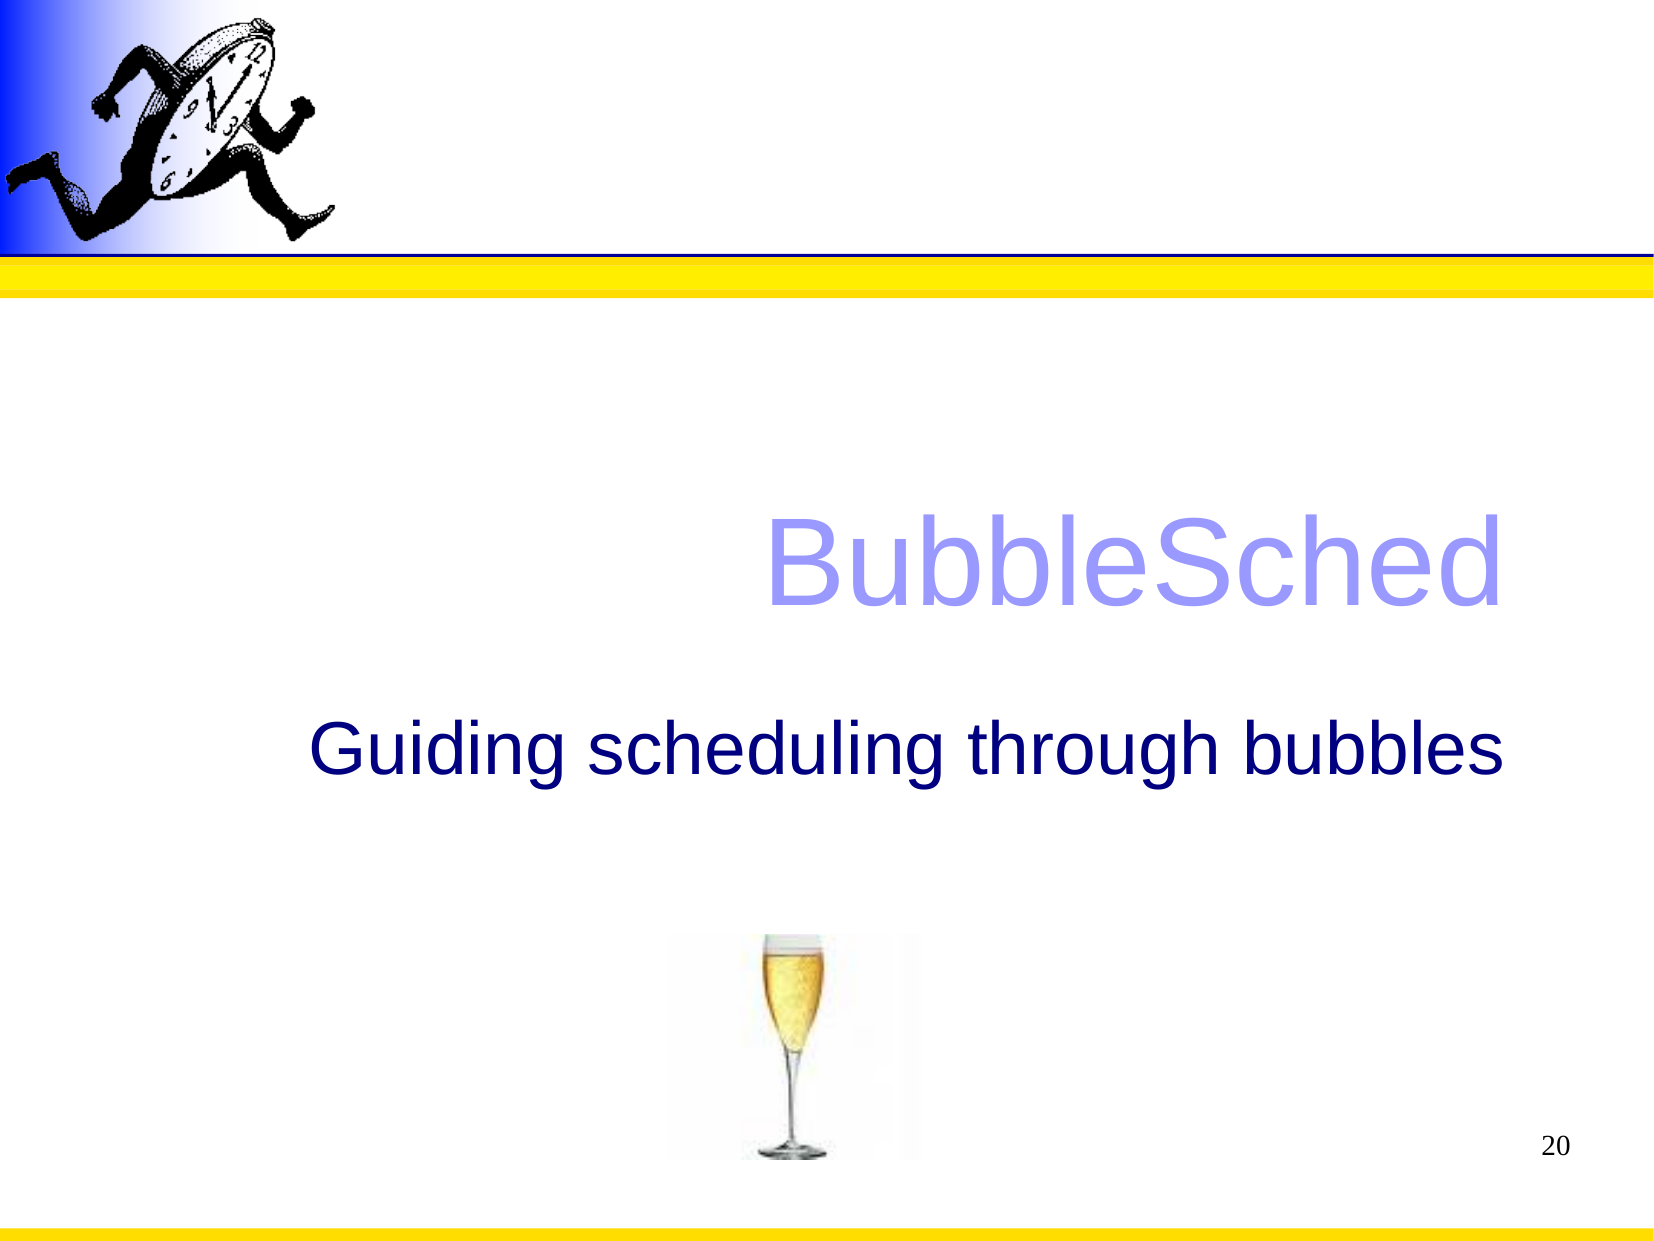

#
BubbleSched
Guiding scheduling through bubbles
20